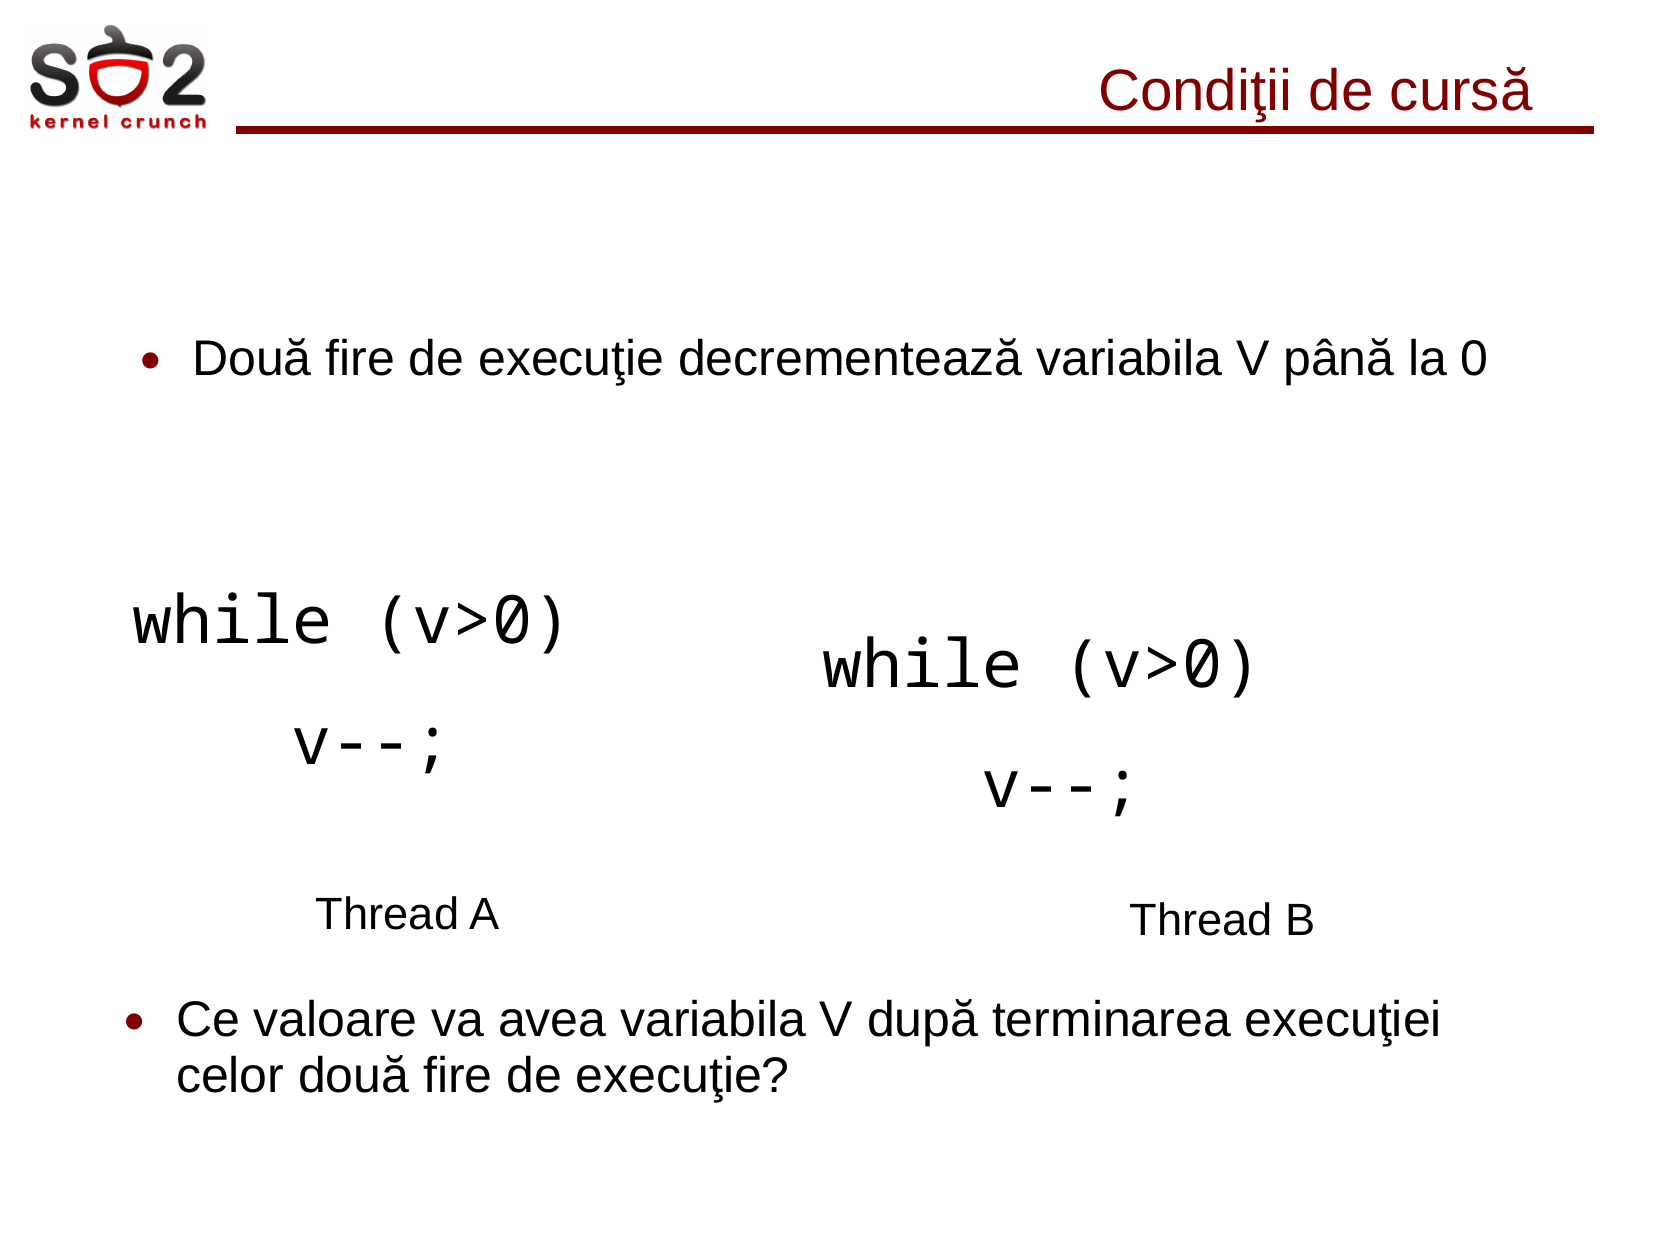

# Condiţii de cursă
Două fire de execuţie decrementează variabila V până la 0
while (v>0)
v--;
while (v>0)
v--;
Thread A
Thread B
Ce valoare va avea variabila V după terminarea execuţiei celor două fire de execuţie?